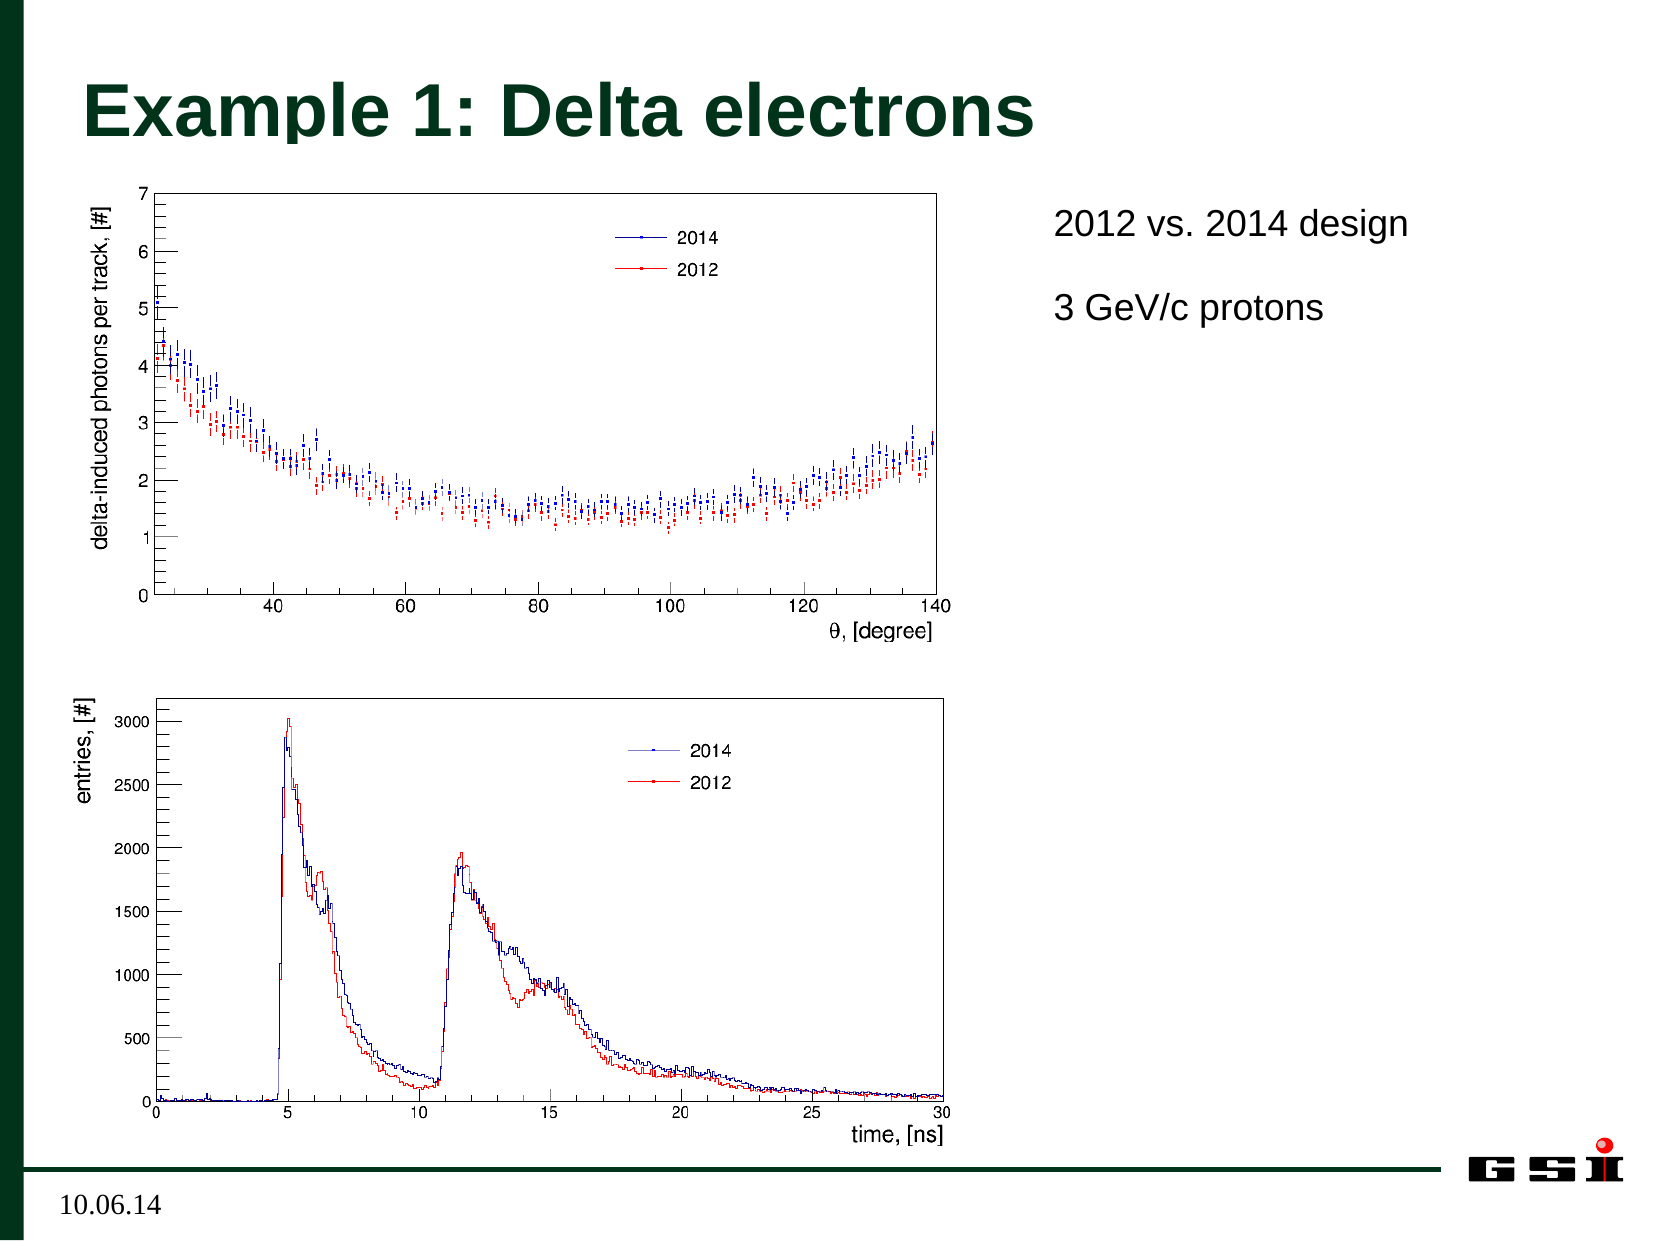

# Example 1: Delta electrons
2012 vs. 2014 design
3 GeV/c protons
10.06.14